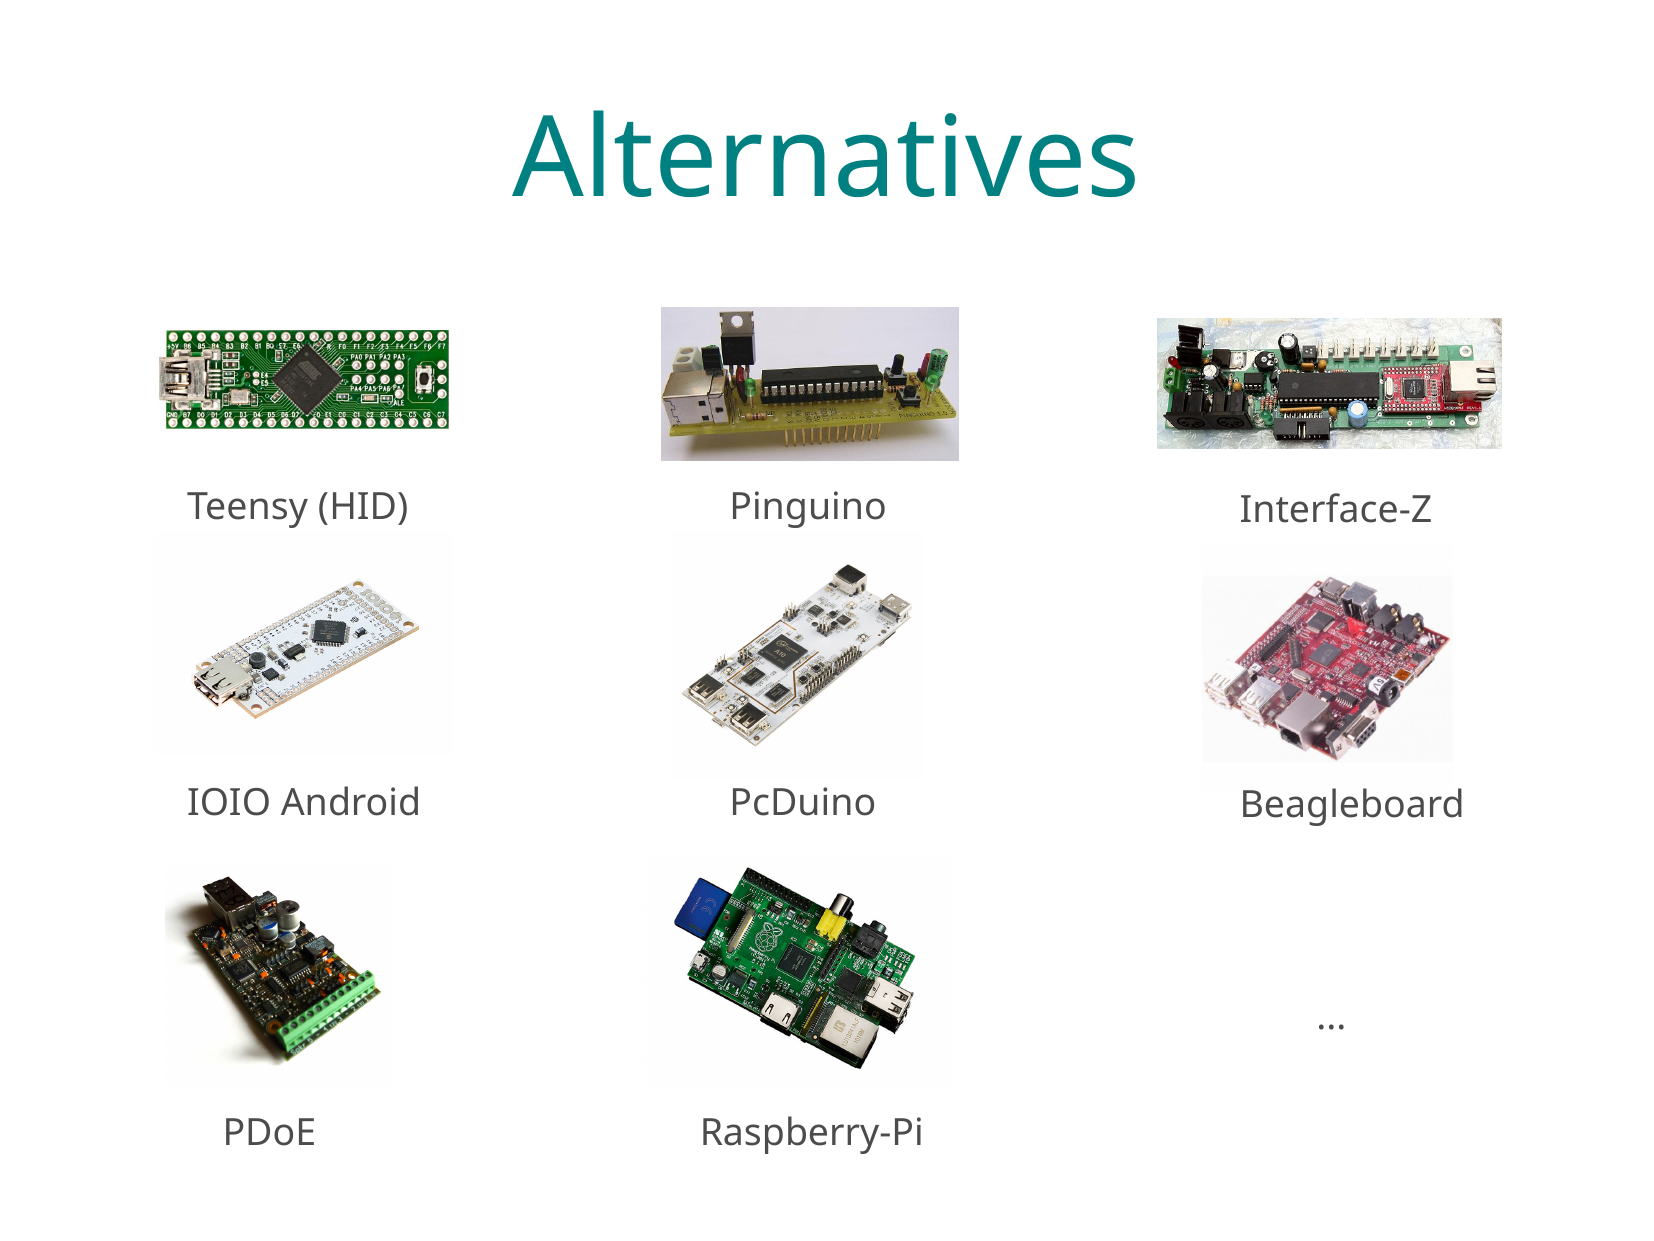

# Alternatives
Pinguino
Teensy (HID)
Interface-Z
PcDuino
IOIO Android
Beagleboard
...
Raspberry-Pi
PDoE